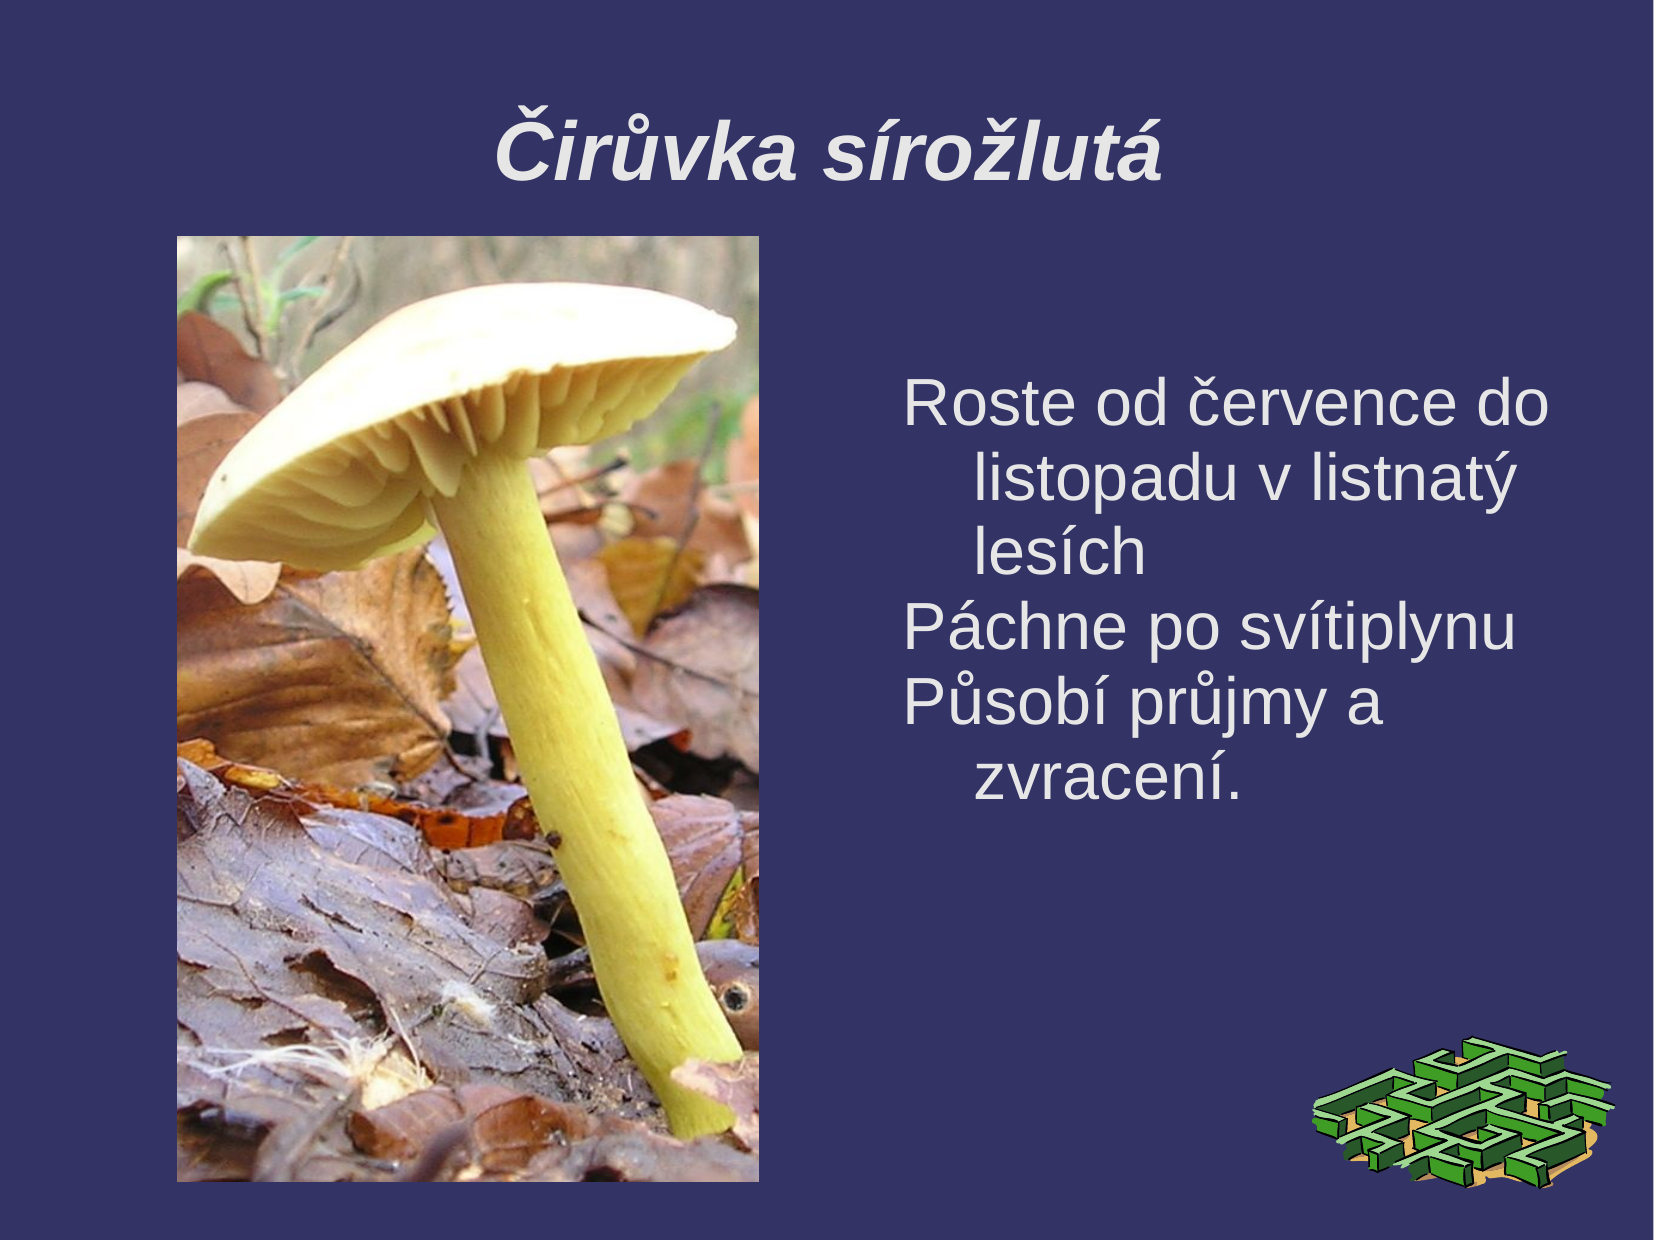

# Čirůvka sírožlutá
Roste od července do listopadu v listnatý lesích
Páchne po svítiplynu
Působí průjmy a zvracení.